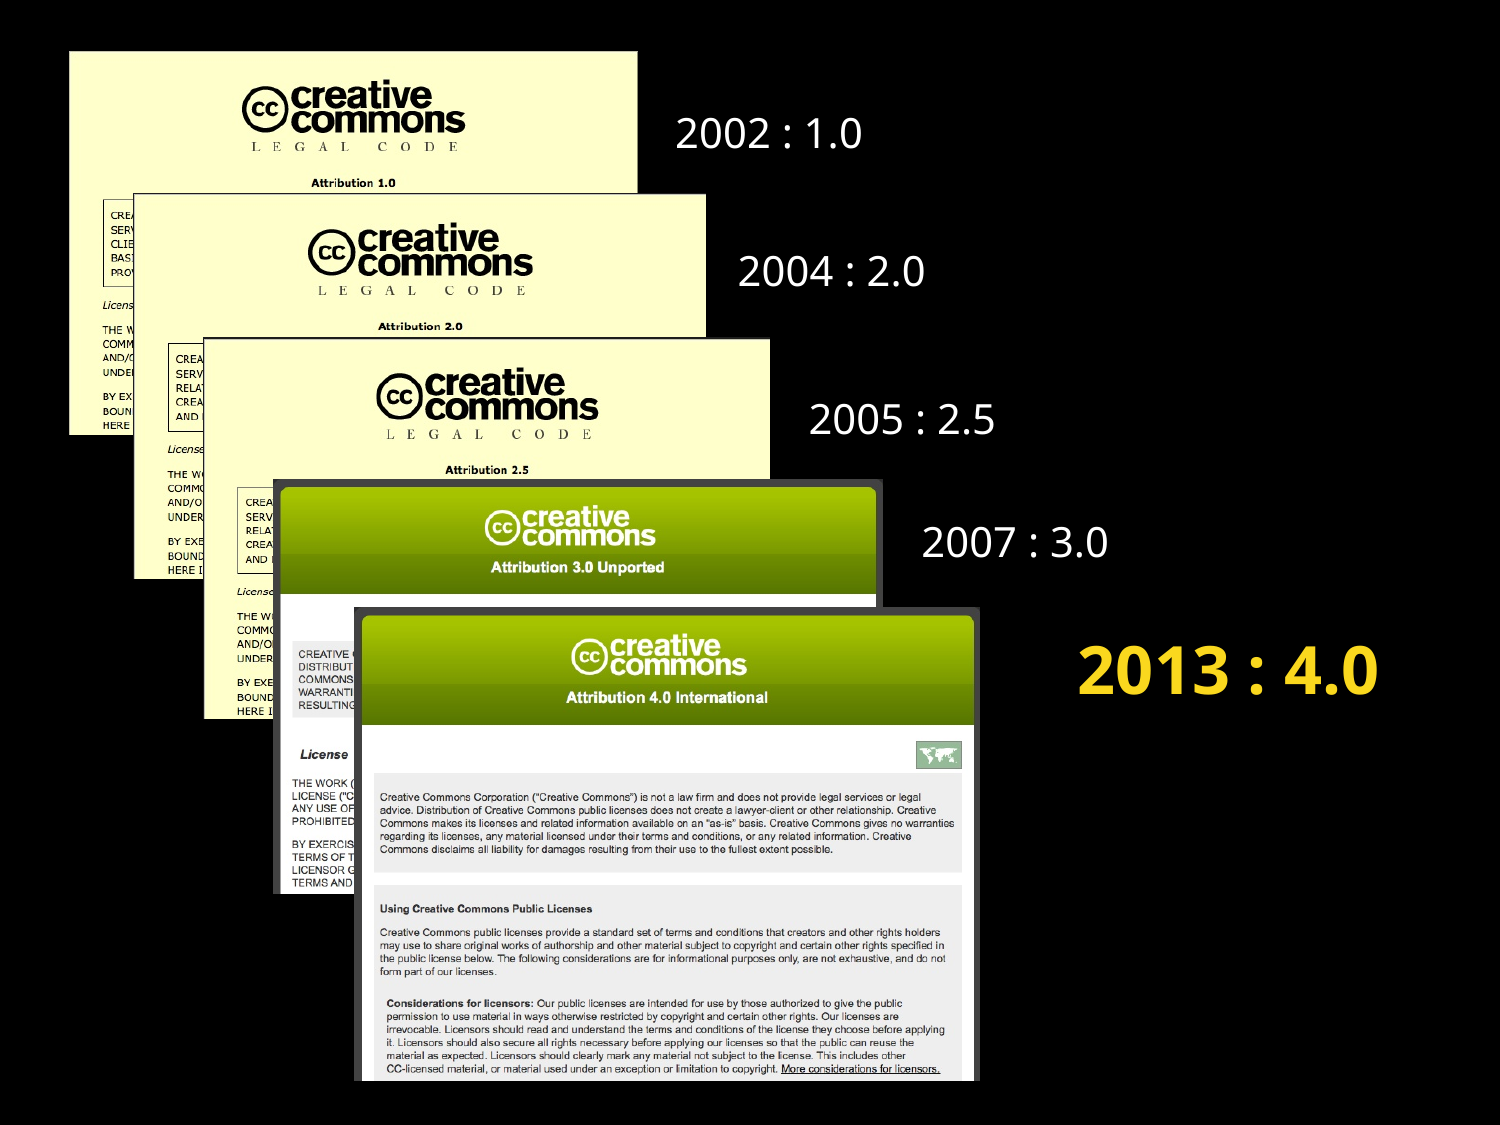

2002 : 1.0
2004 : 2.0
# 2013
		4.0
2005 : 2.5
2007 : 3.0
2013 : 4.0